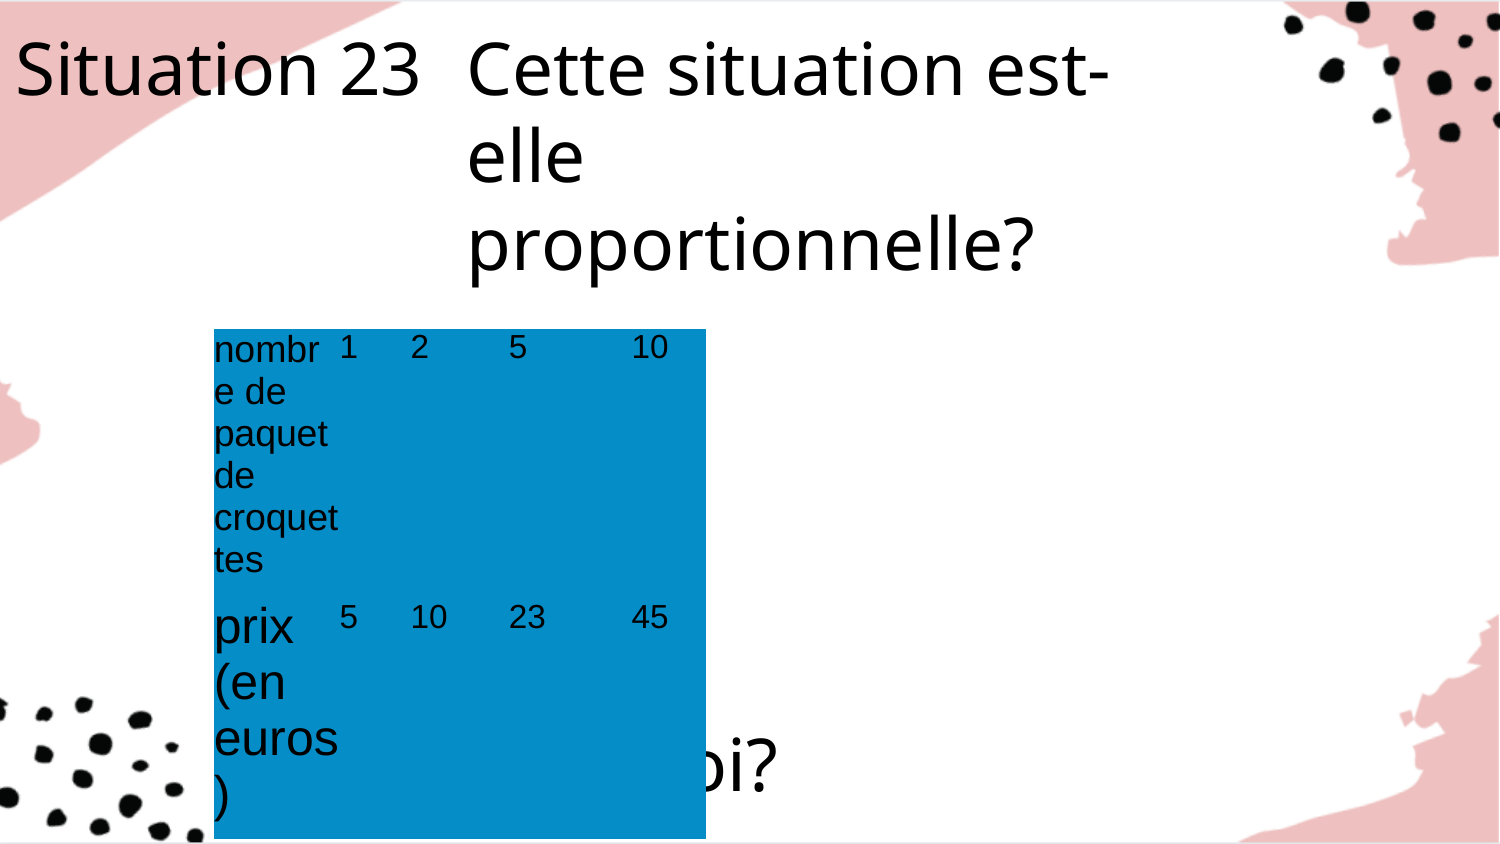

Situation 23
Cette situation est-elle proportionnelle?
| nombre de paquet de croquettes | 1 | 2 | 5 | 10 |
| --- | --- | --- | --- | --- |
| prix (en euros) | 5 | 10 | 23 | 45 |
Pourquoi?